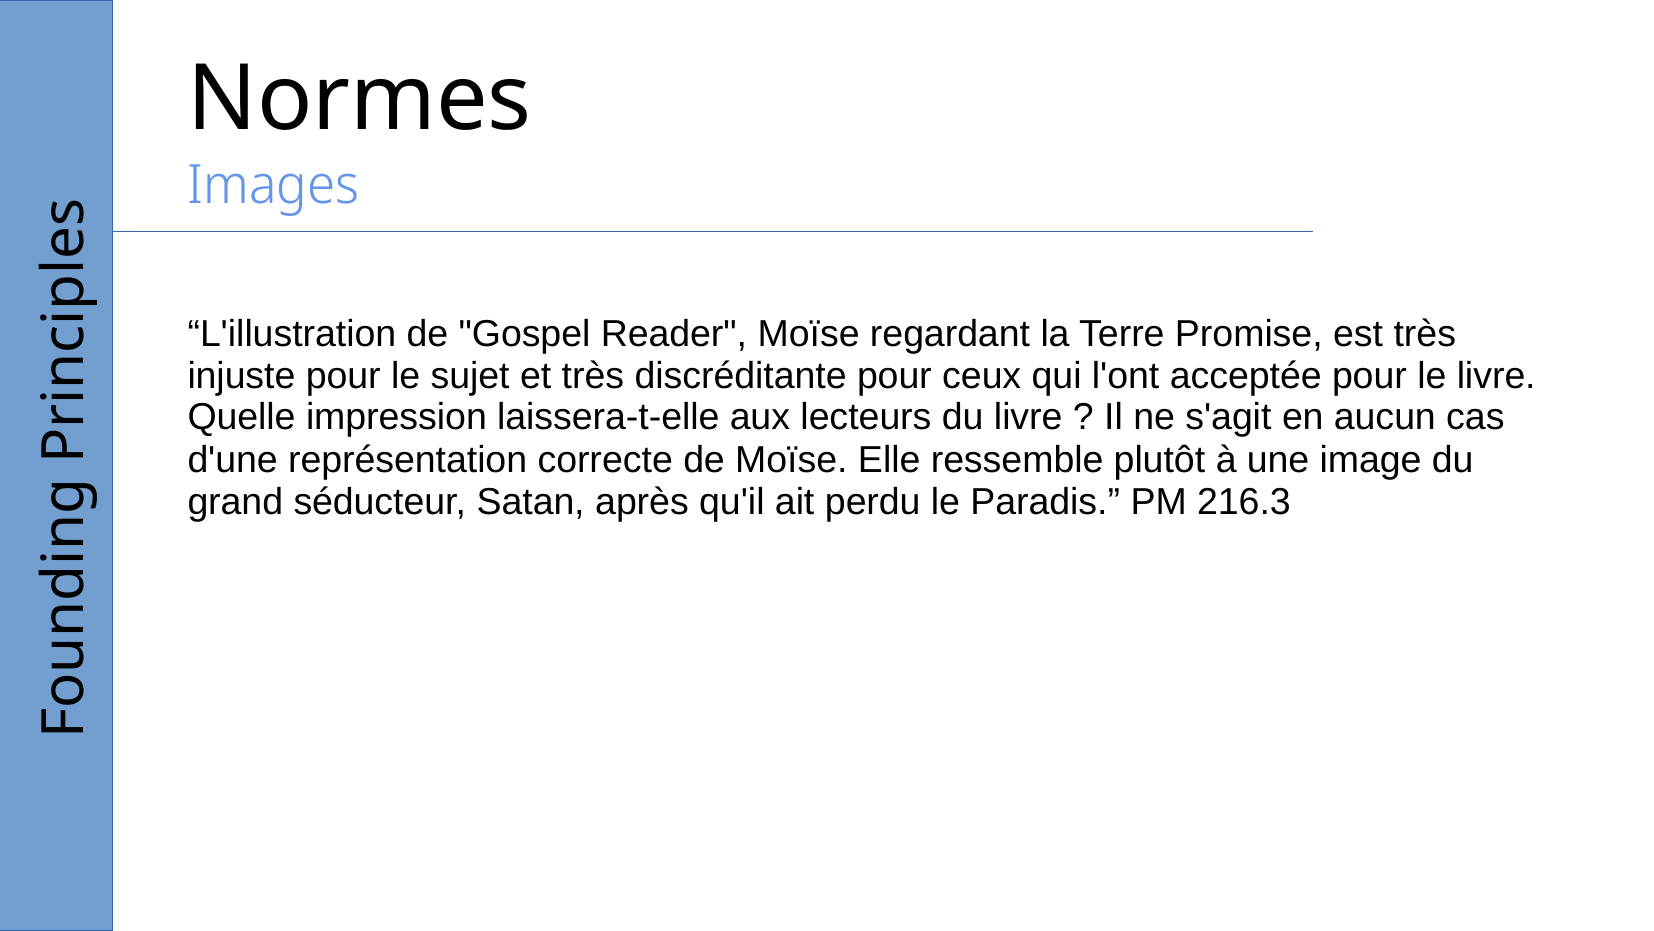

# Normes
Images
“L'illustration de "Gospel Reader", Moïse regardant la Terre Promise, est très injuste pour le sujet et très discréditante pour ceux qui l'ont acceptée pour le livre. Quelle impression laissera-t-elle aux lecteurs du livre ? Il ne s'agit en aucun cas d'une représentation correcte de Moïse. Elle ressemble plutôt à une image du grand séducteur, Satan, après qu'il ait perdu le Paradis.” PM 216.3
Founding Principles